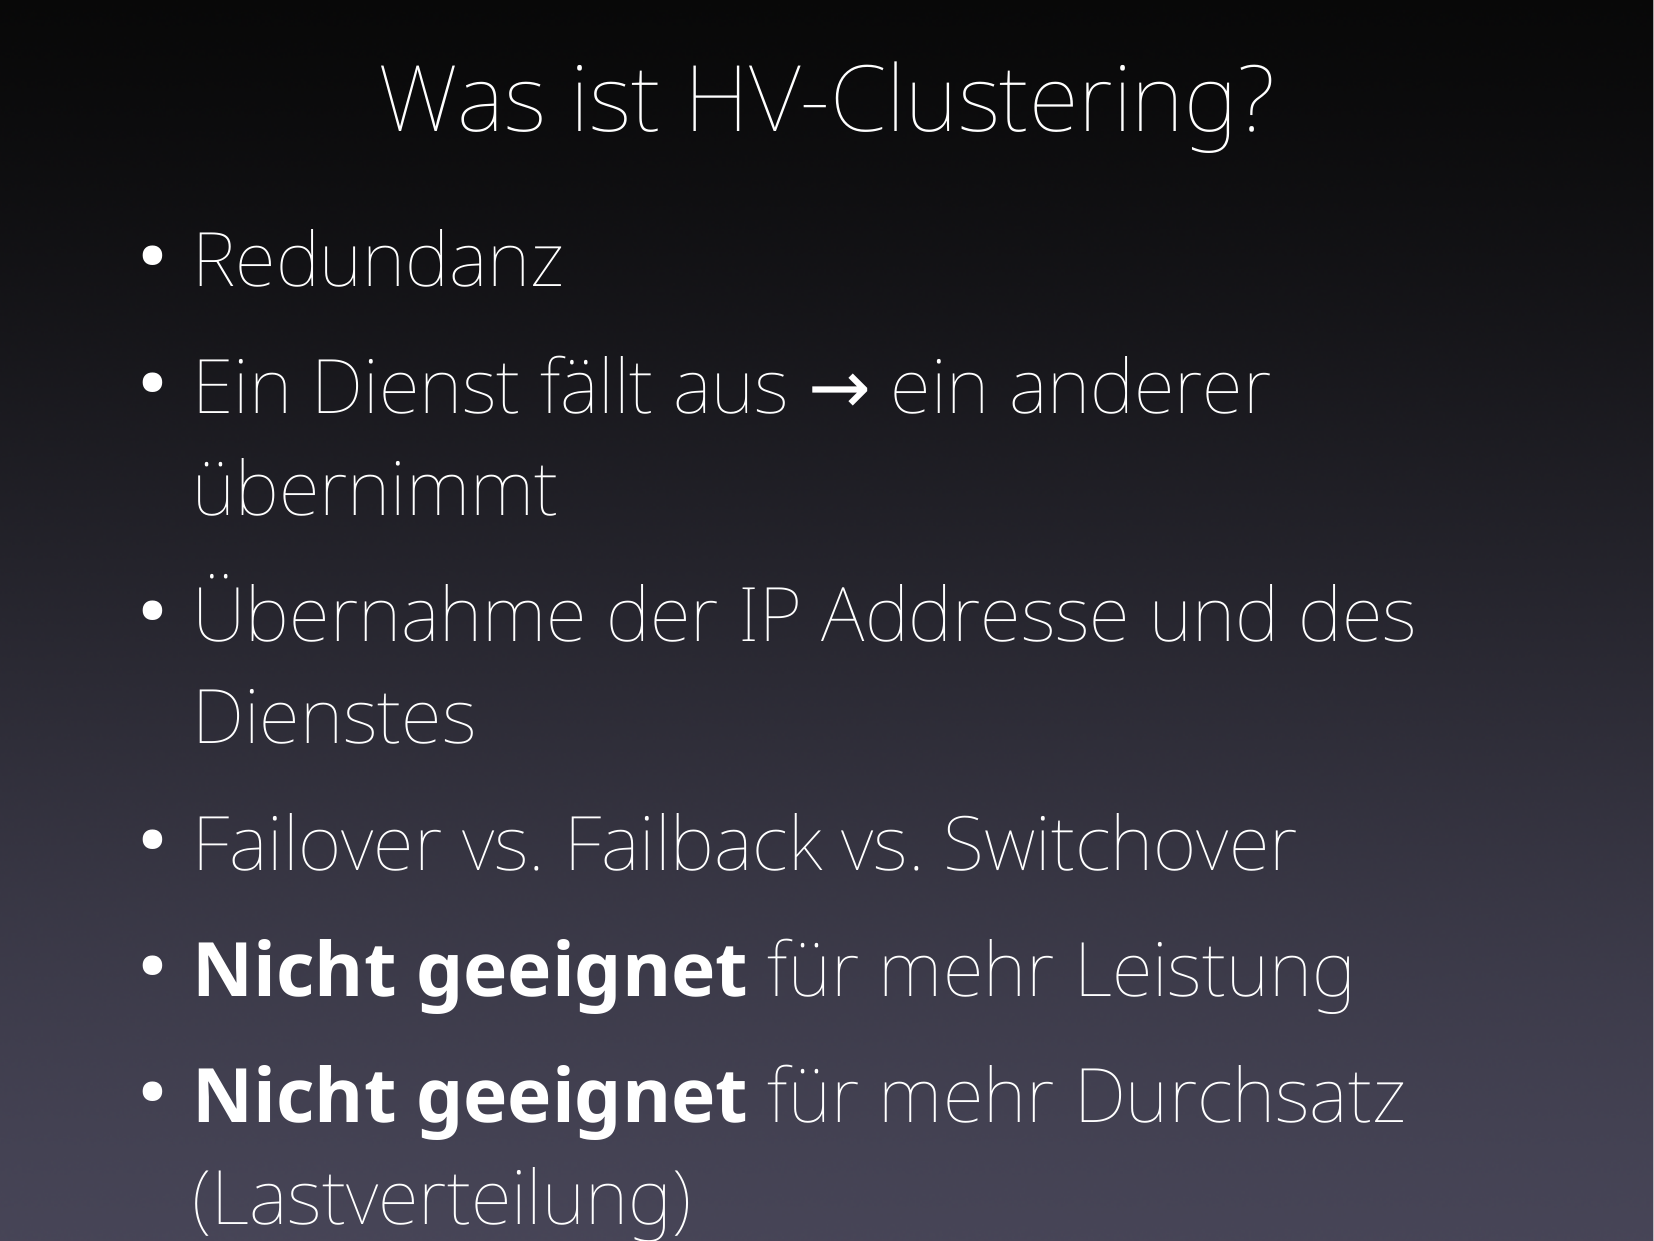

# Was ist HV-Clustering?
Redundanz
Ein Dienst fällt aus → ein anderer übernimmt
Übernahme der IP Addresse und des Dienstes
Failover vs. Failback vs. Switchover
Nicht geeignet für mehr Leistung
Nicht geeignet für mehr Durchsatz
(Lastverteilung)